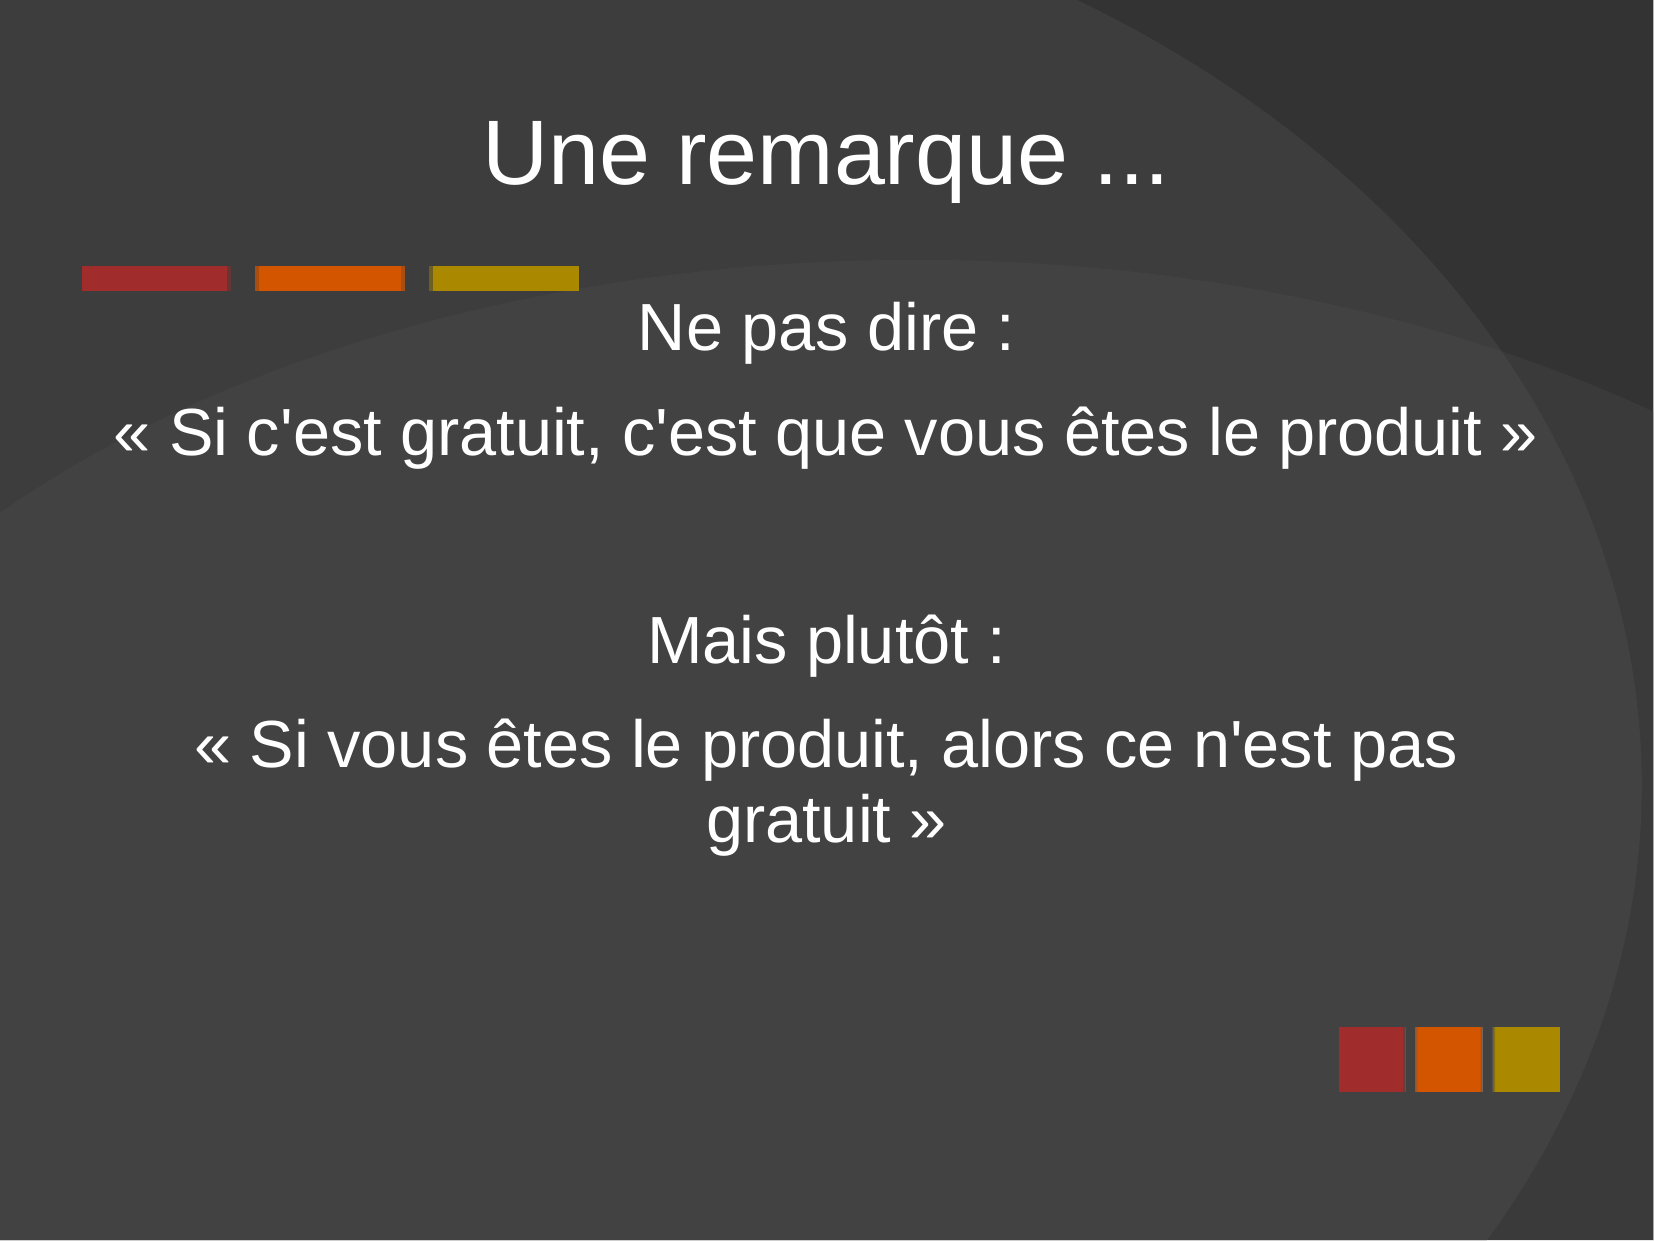

# Une remarque ...
Ne pas dire :
« Si c'est gratuit, c'est que vous êtes le produit »
Mais plutôt :
« Si vous êtes le produit, alors ce n'est pas gratuit »